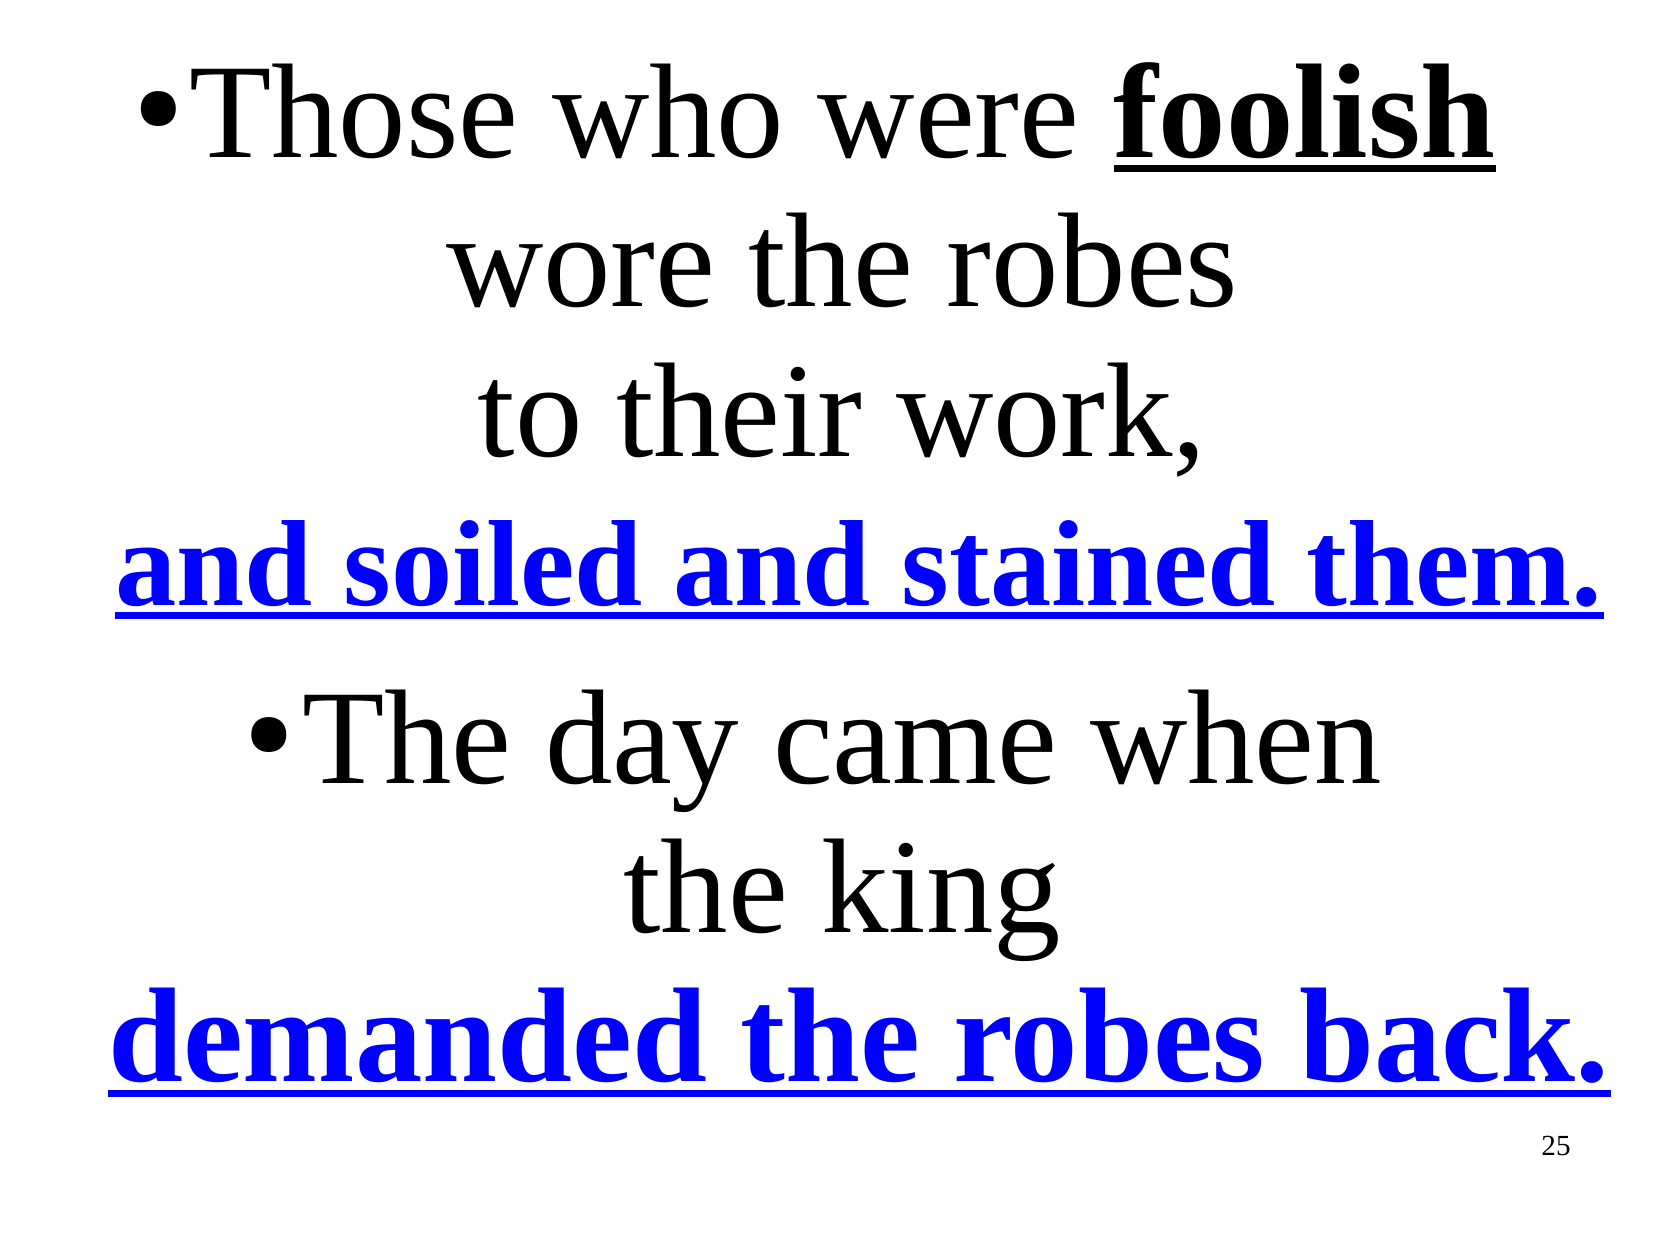

# Those who were foolish wore the robes to their work, and soiled and stained them.
The day came when
the king
demanded the robes back.
25